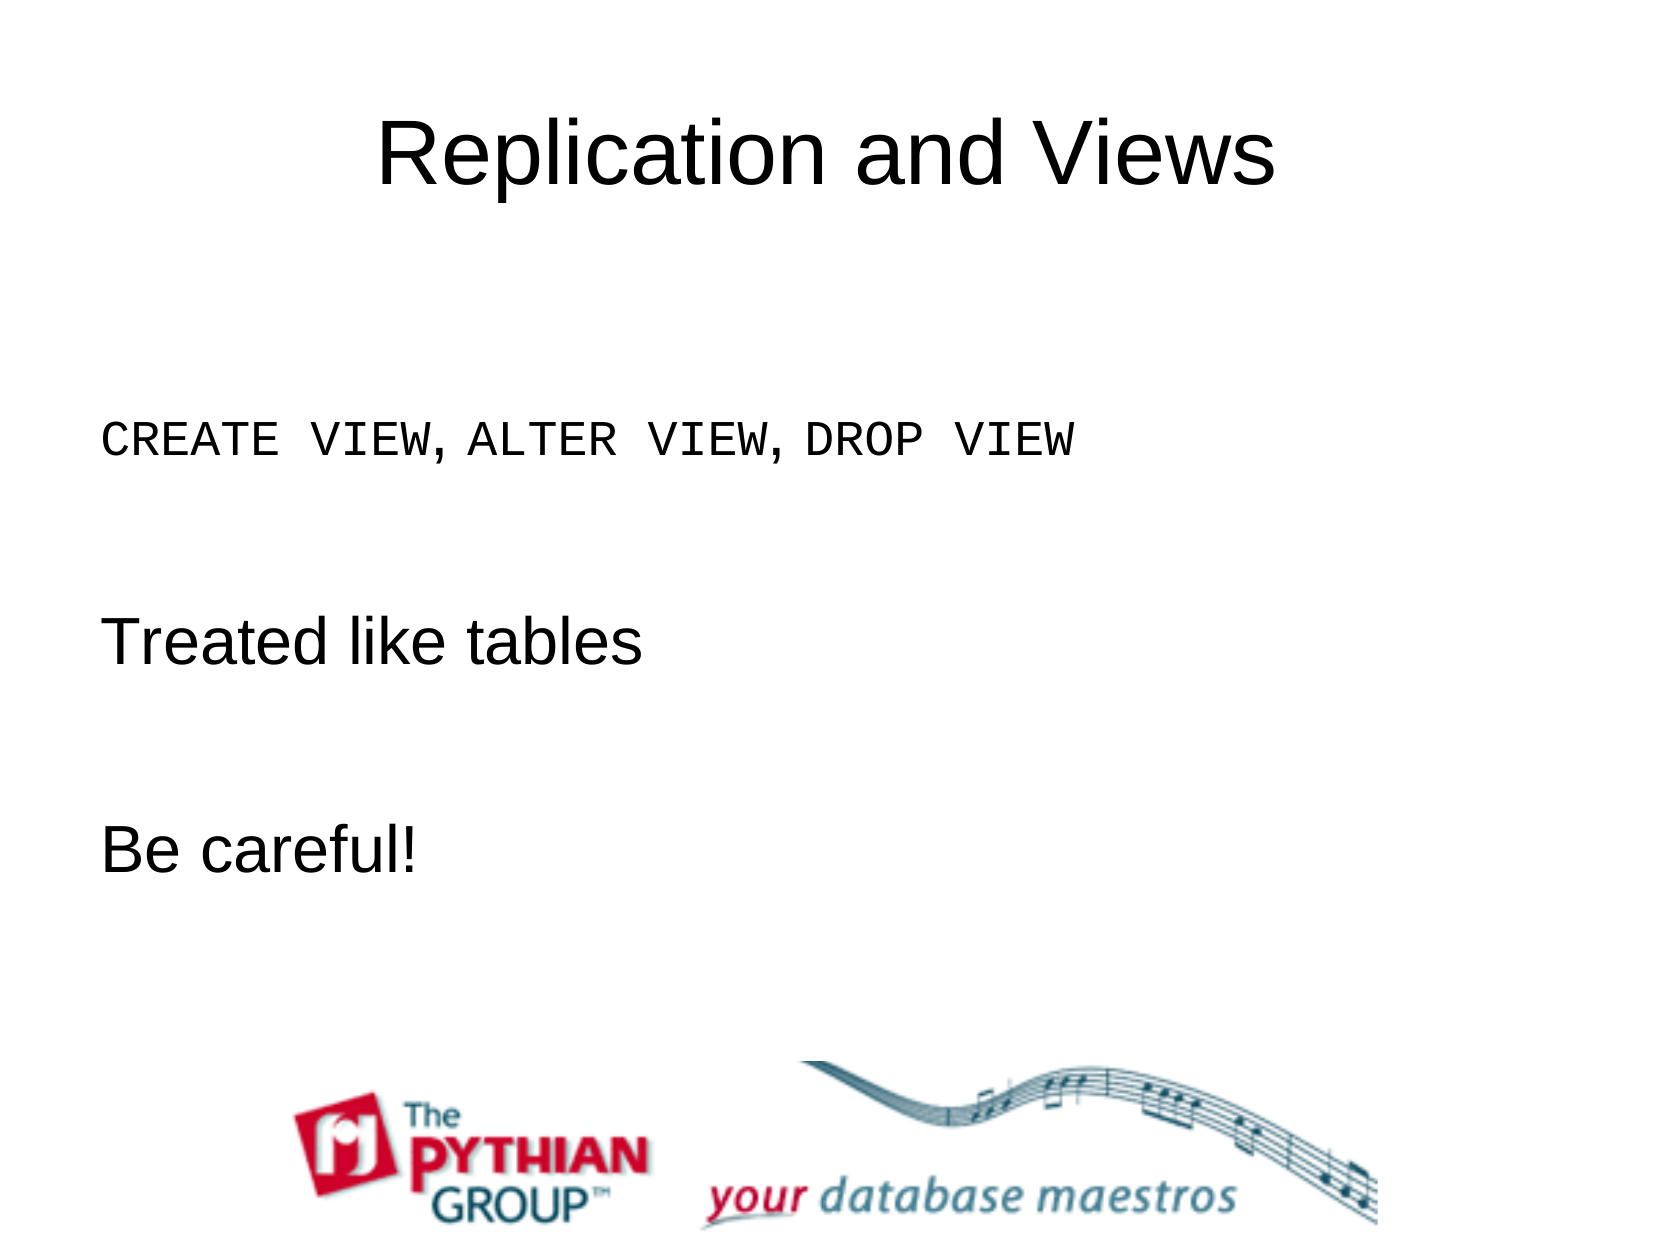

# Replication and Views
CREATE VIEW, ALTER VIEW, DROP VIEW
Treated like tables
Be careful!